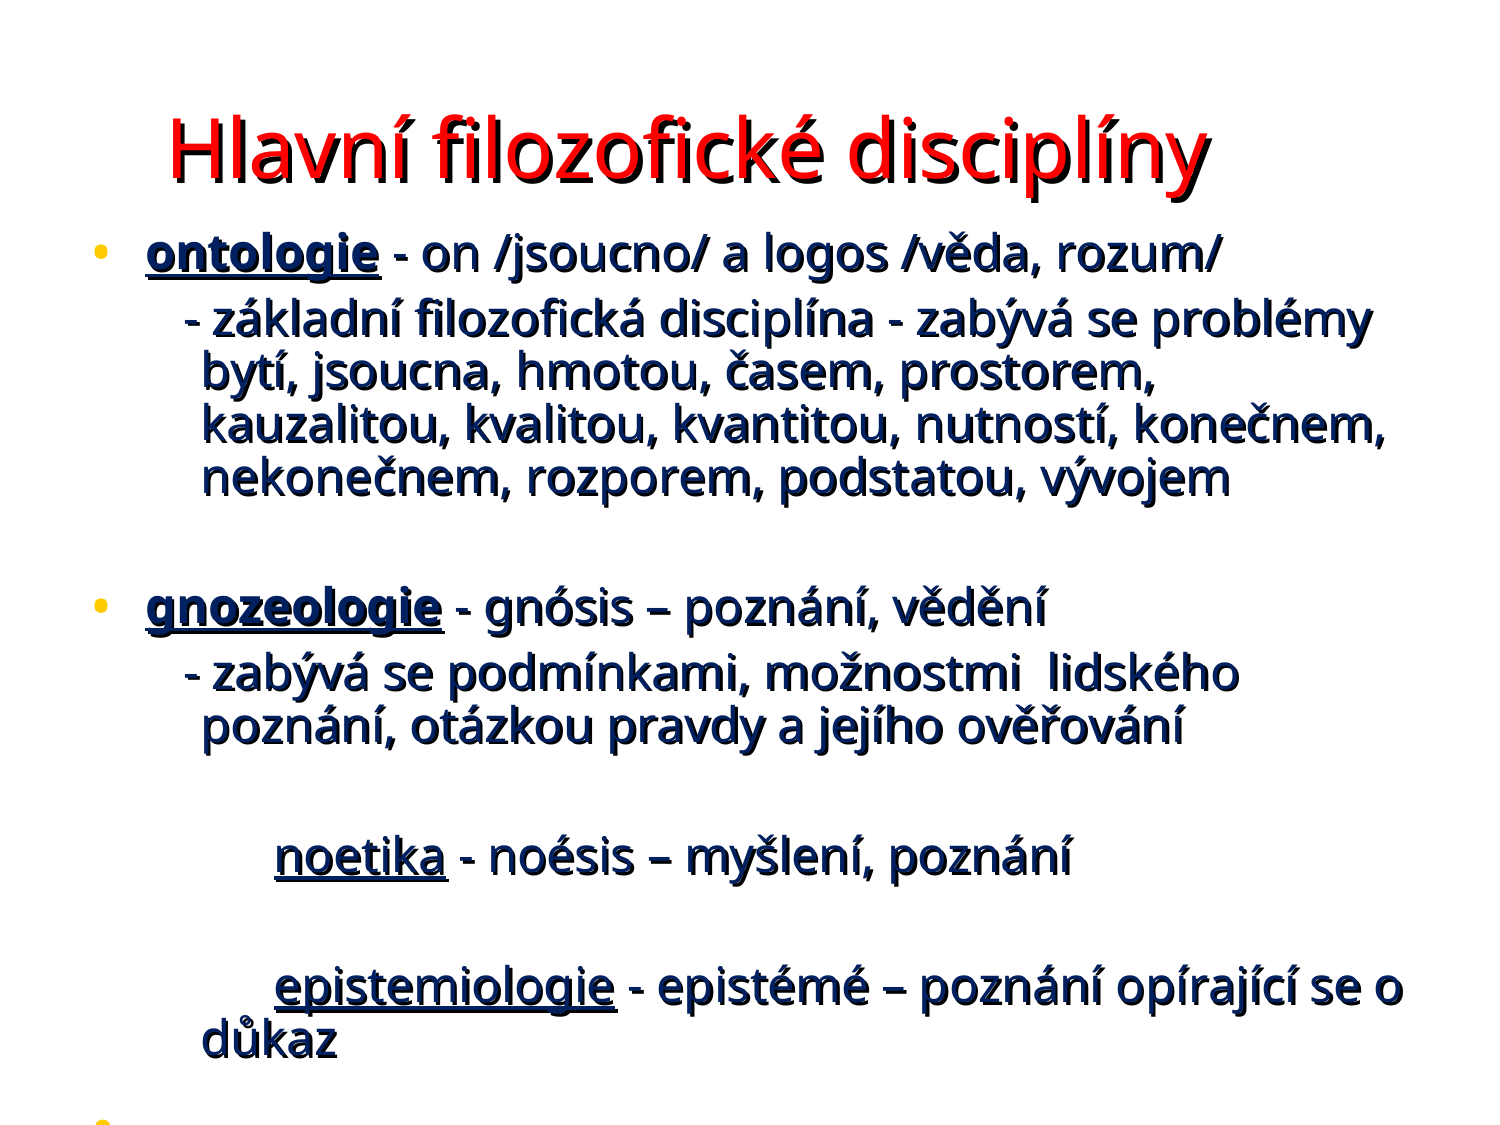

# Hlavní filozofické disciplíny
ontologie - on /jsoucno/ a logos /věda, rozum/
 - základní filozofická disciplína - zabývá se problémy bytí, jsoucna, hmotou, časem, prostorem, kauzalitou, kvalitou, kvantitou, nutností, konečnem, nekonečnem, rozporem, podstatou, vývojem
gnozeologie - gnósis – poznání, vědění
 - zabývá se podmínkami, možnostmi lidského poznání, otázkou pravdy a jejího ověřování
	noetika - noésis – myšlení, poznání
	epistemiologie - epistémé – poznání opírající se o důkaz